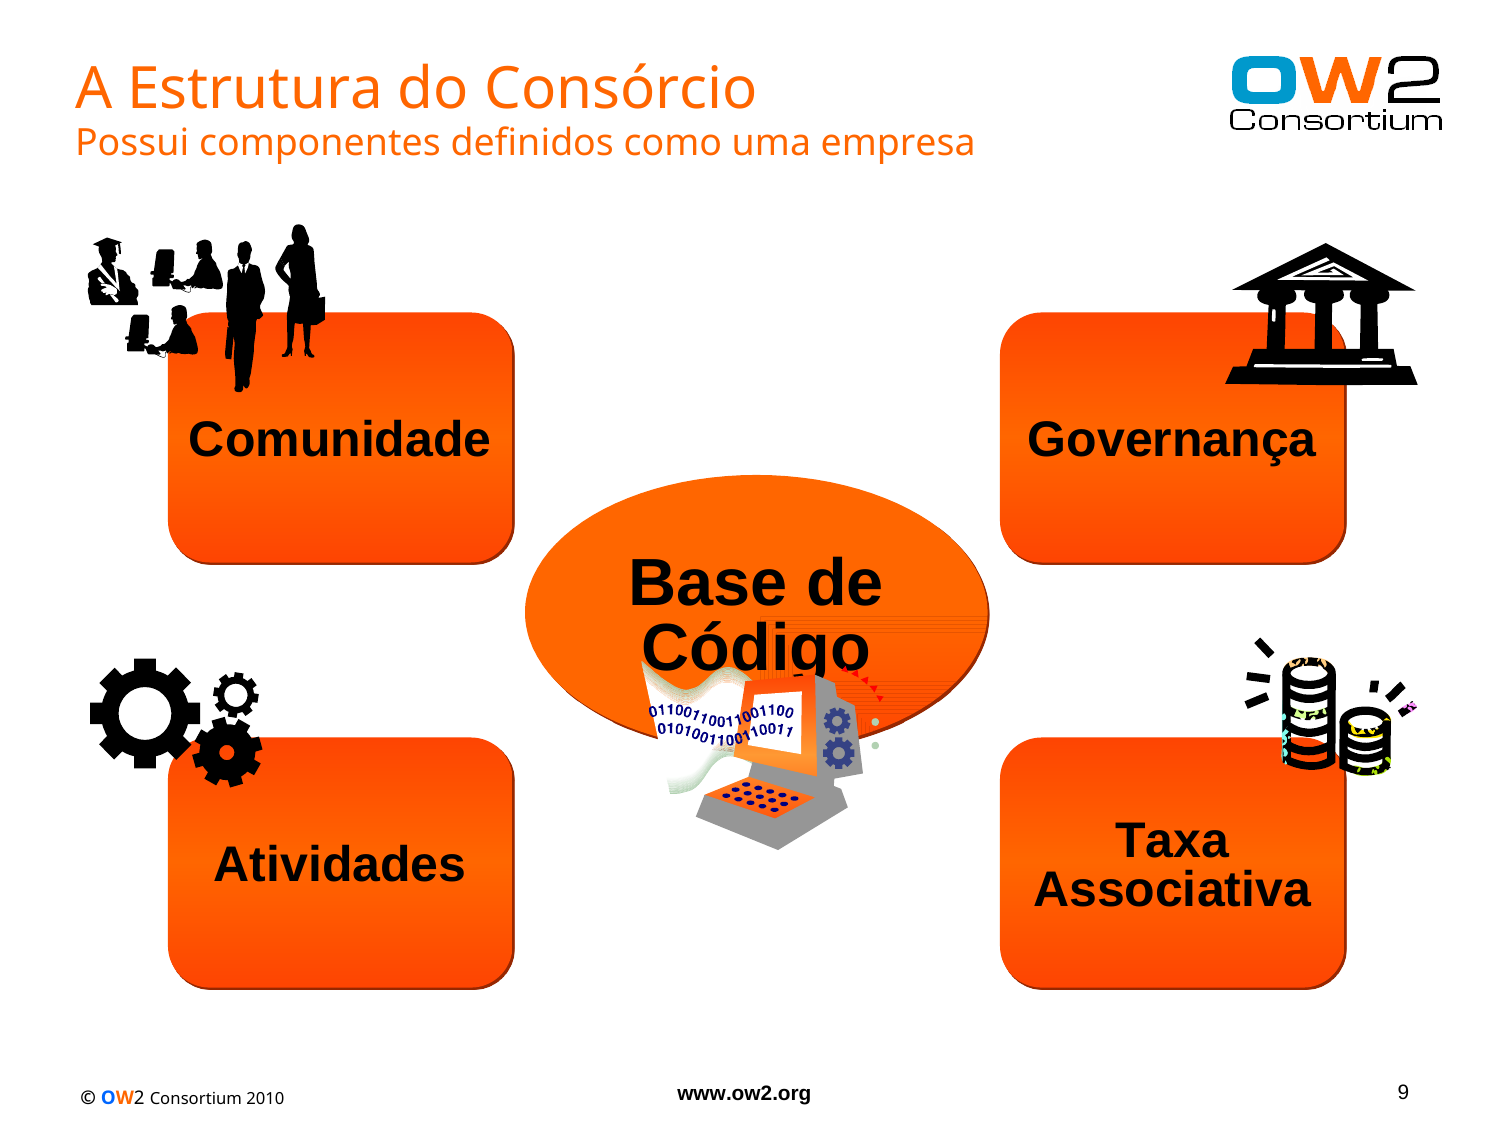

# A Estrutura do Consórcio Possui componentes definidos como uma empresa
Comunidade
Governança
Base de Código
Atividades
Taxa Associativa
9